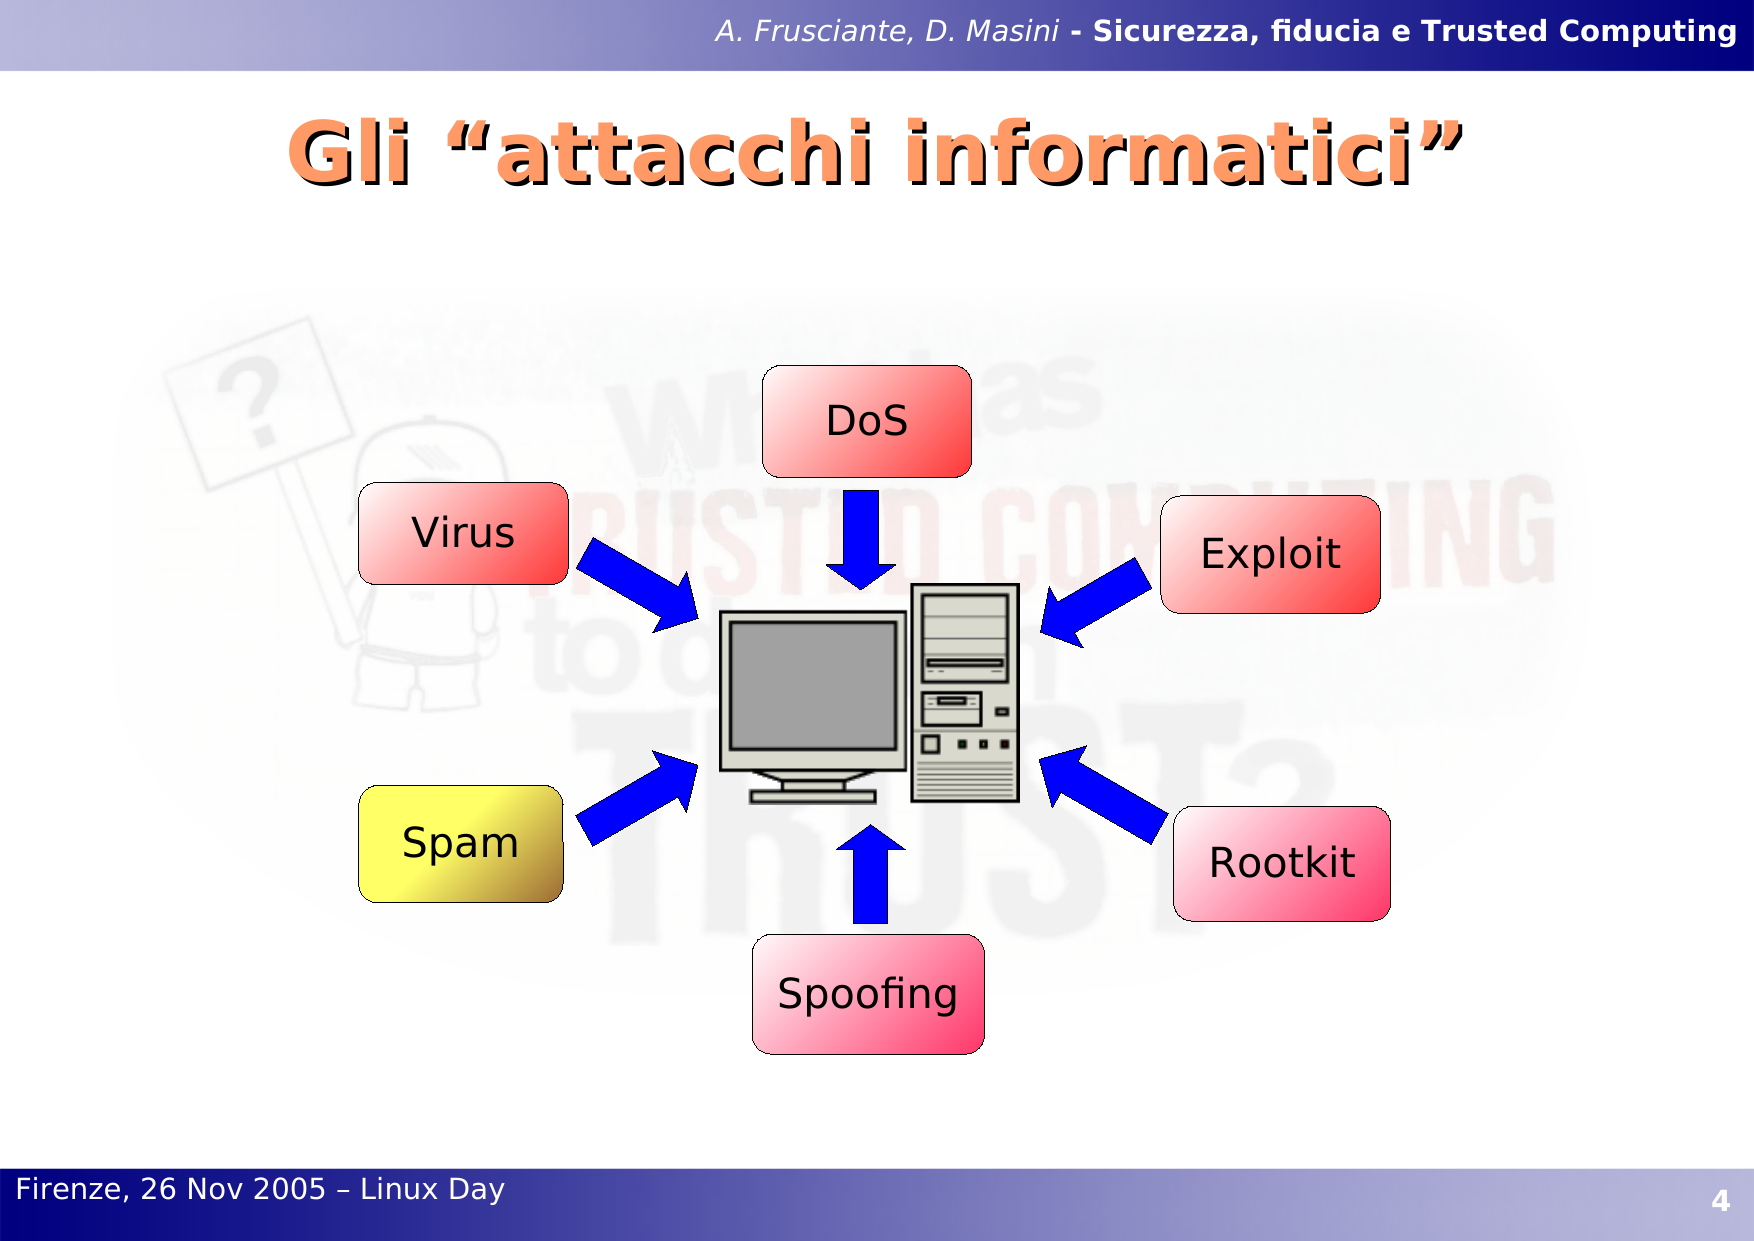

A. Frusciante, D. Masini - Sicurezza, fiducia e Trusted Computing
# Gli “attacchi informatici”
DoS
Virus
Exploit
Spam
Rootkit
Spoofing
Firenze, 26 Nov 2005 – Linux Day